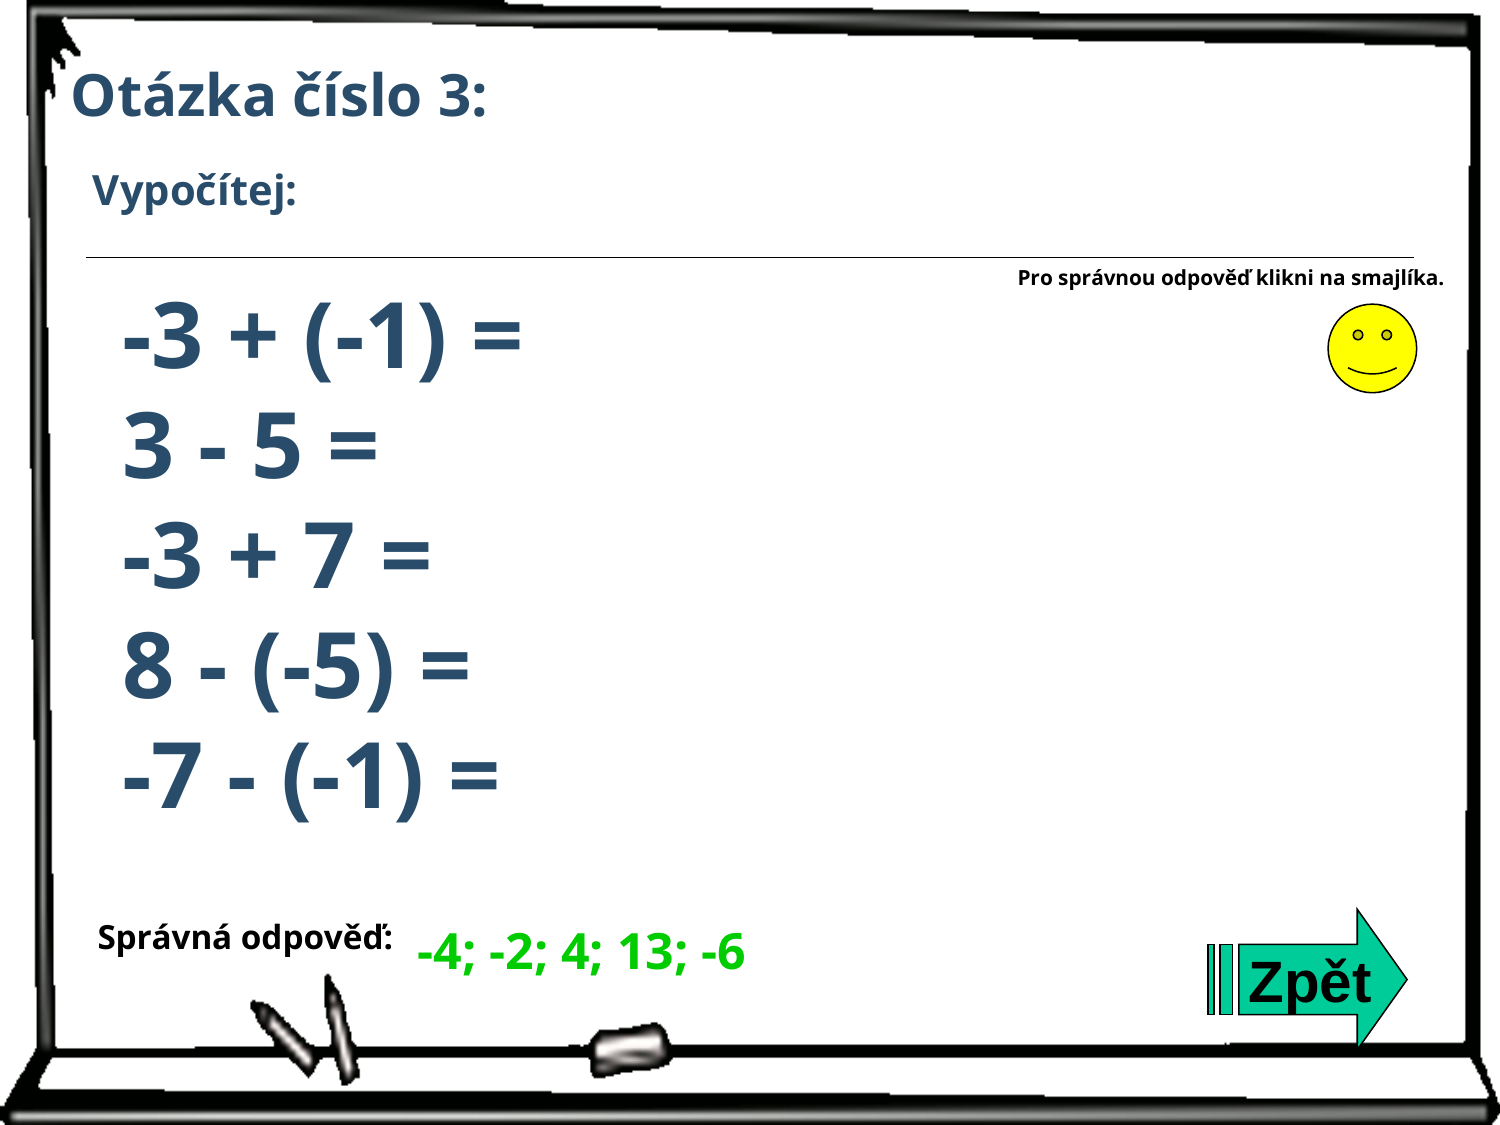

Otázka číslo 3:
Vypočítej:
Pro správnou odpověď klikni na smajlíka.
-3 + (-1) =      
3 - 5 =     
-3 + 7 =      
8 - (-5) =      
-7 - (-1) =
Správná odpověď:
-4; -2; 4; 13; -6
Zpět